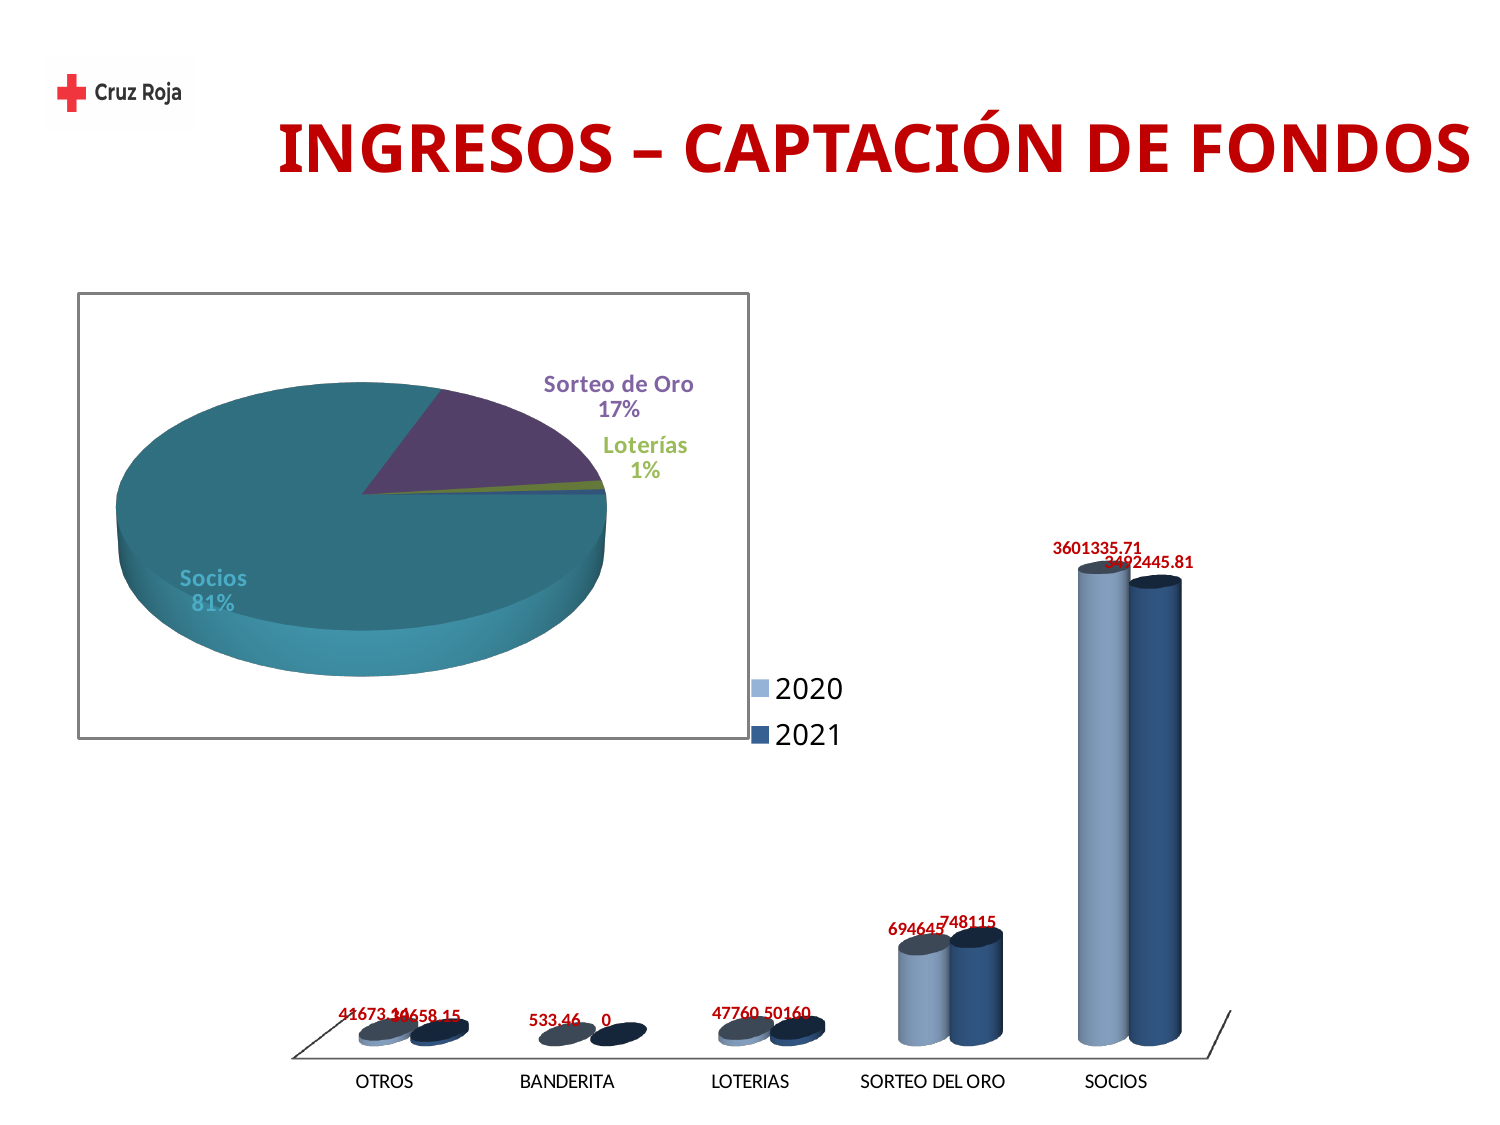

INGRESOS – CAPTACIÓN DE FONDOS
[unsupported chart]
[unsupported chart]